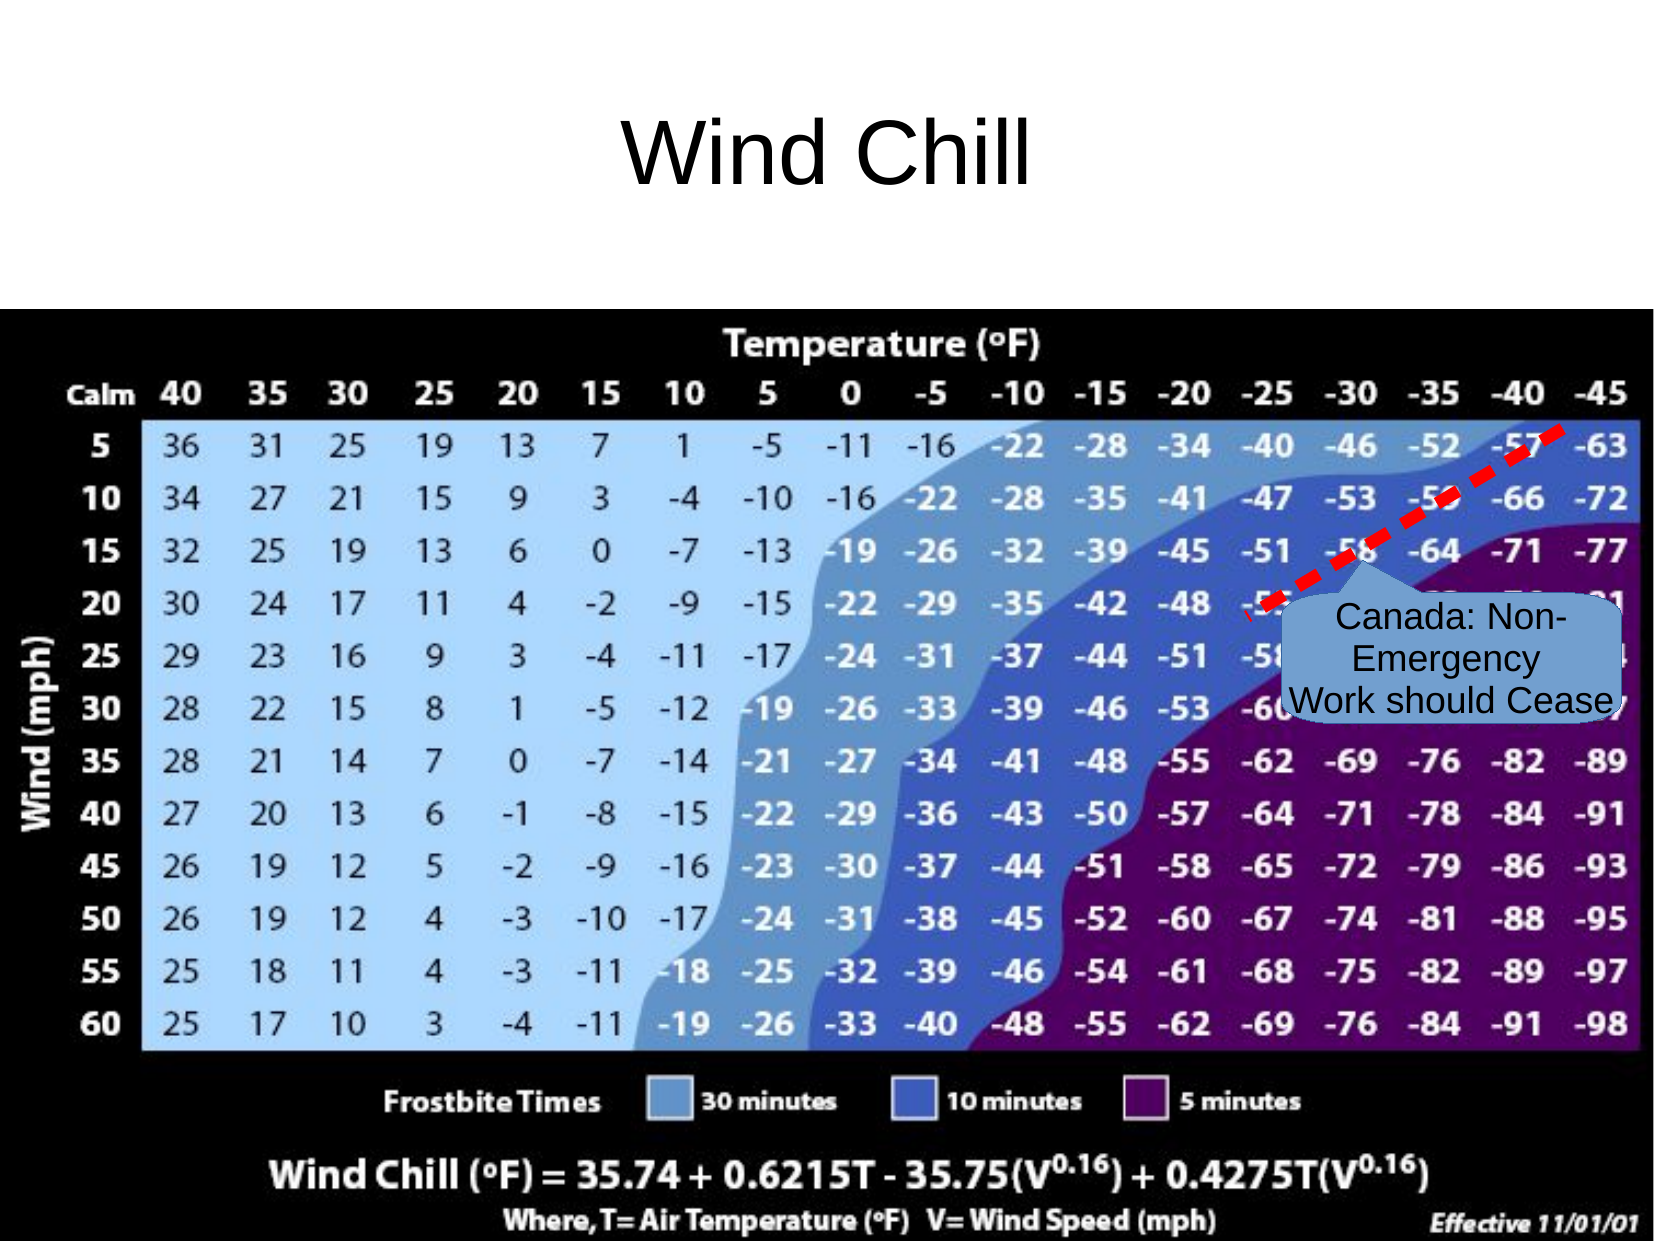

# Wind Chill
Canada: Non-
Emergency
Work should Cease